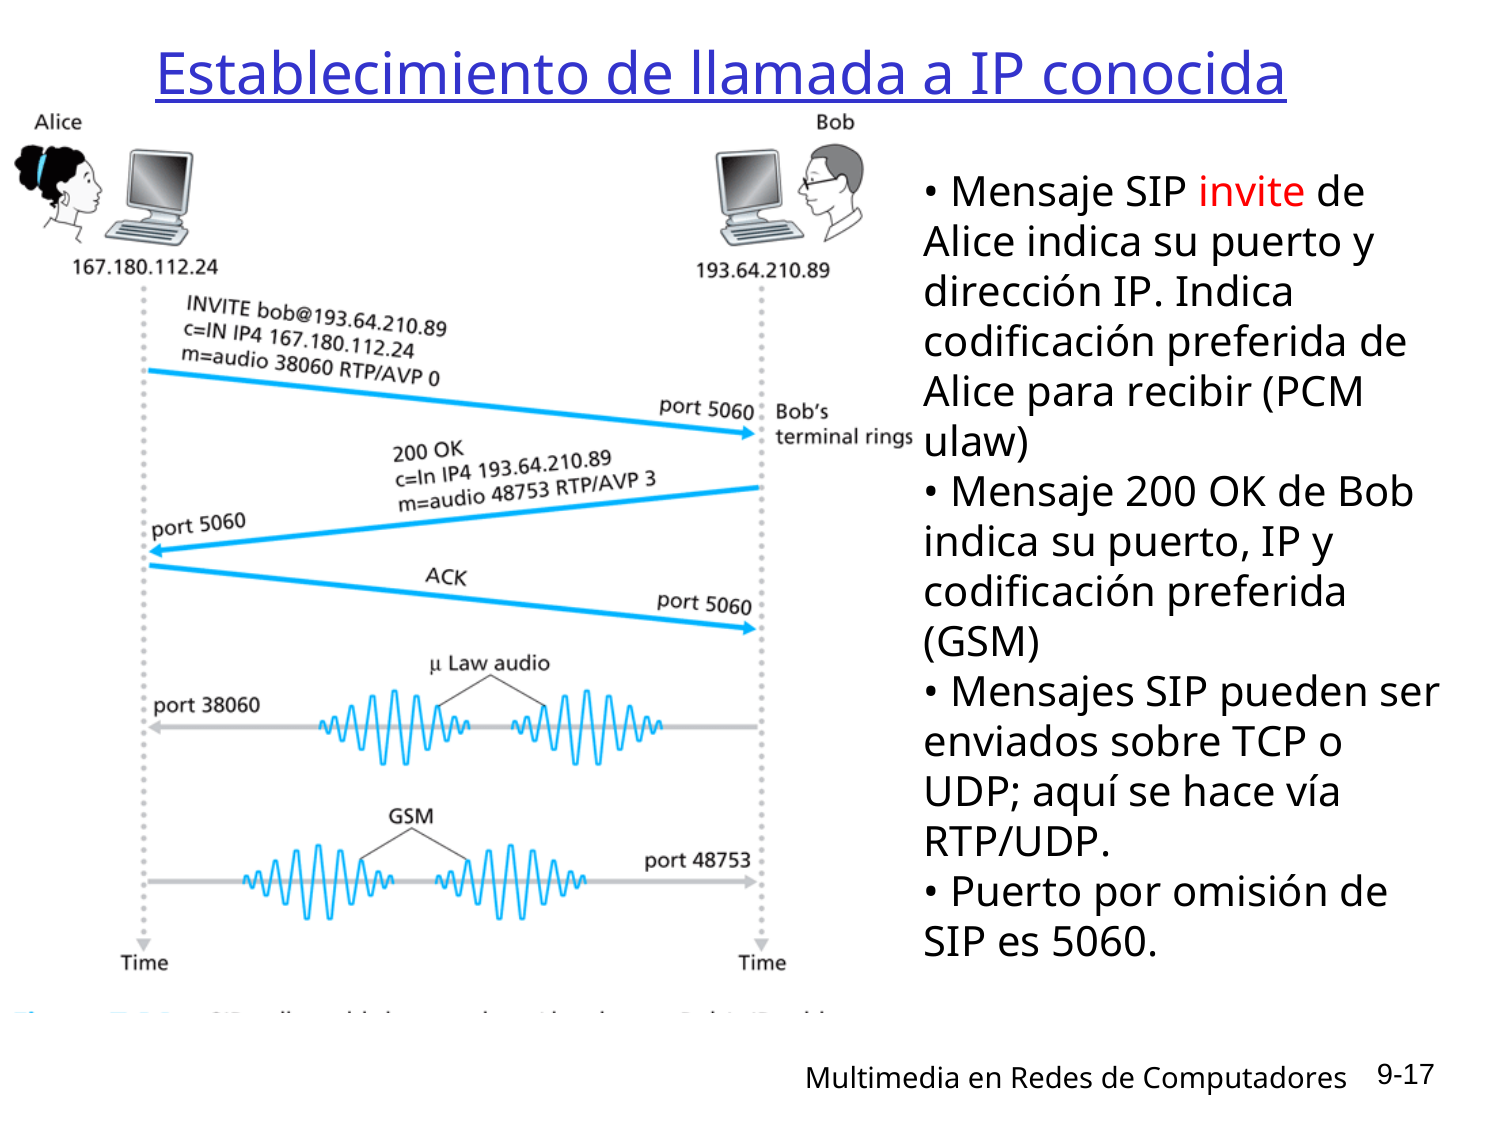

# Establecimiento de llamada a IP conocida
 Mensaje SIP invite de Alice indica su puerto y dirección IP. Indica codificación preferida de Alice para recibir (PCM ulaw)
 Mensaje 200 OK de Bob indica su puerto, IP y codificación preferida (GSM)
 Mensajes SIP pueden ser enviados sobre TCP o UDP; aquí se hace vía RTP/UDP.
 Puerto por omisión de SIP es 5060.
17